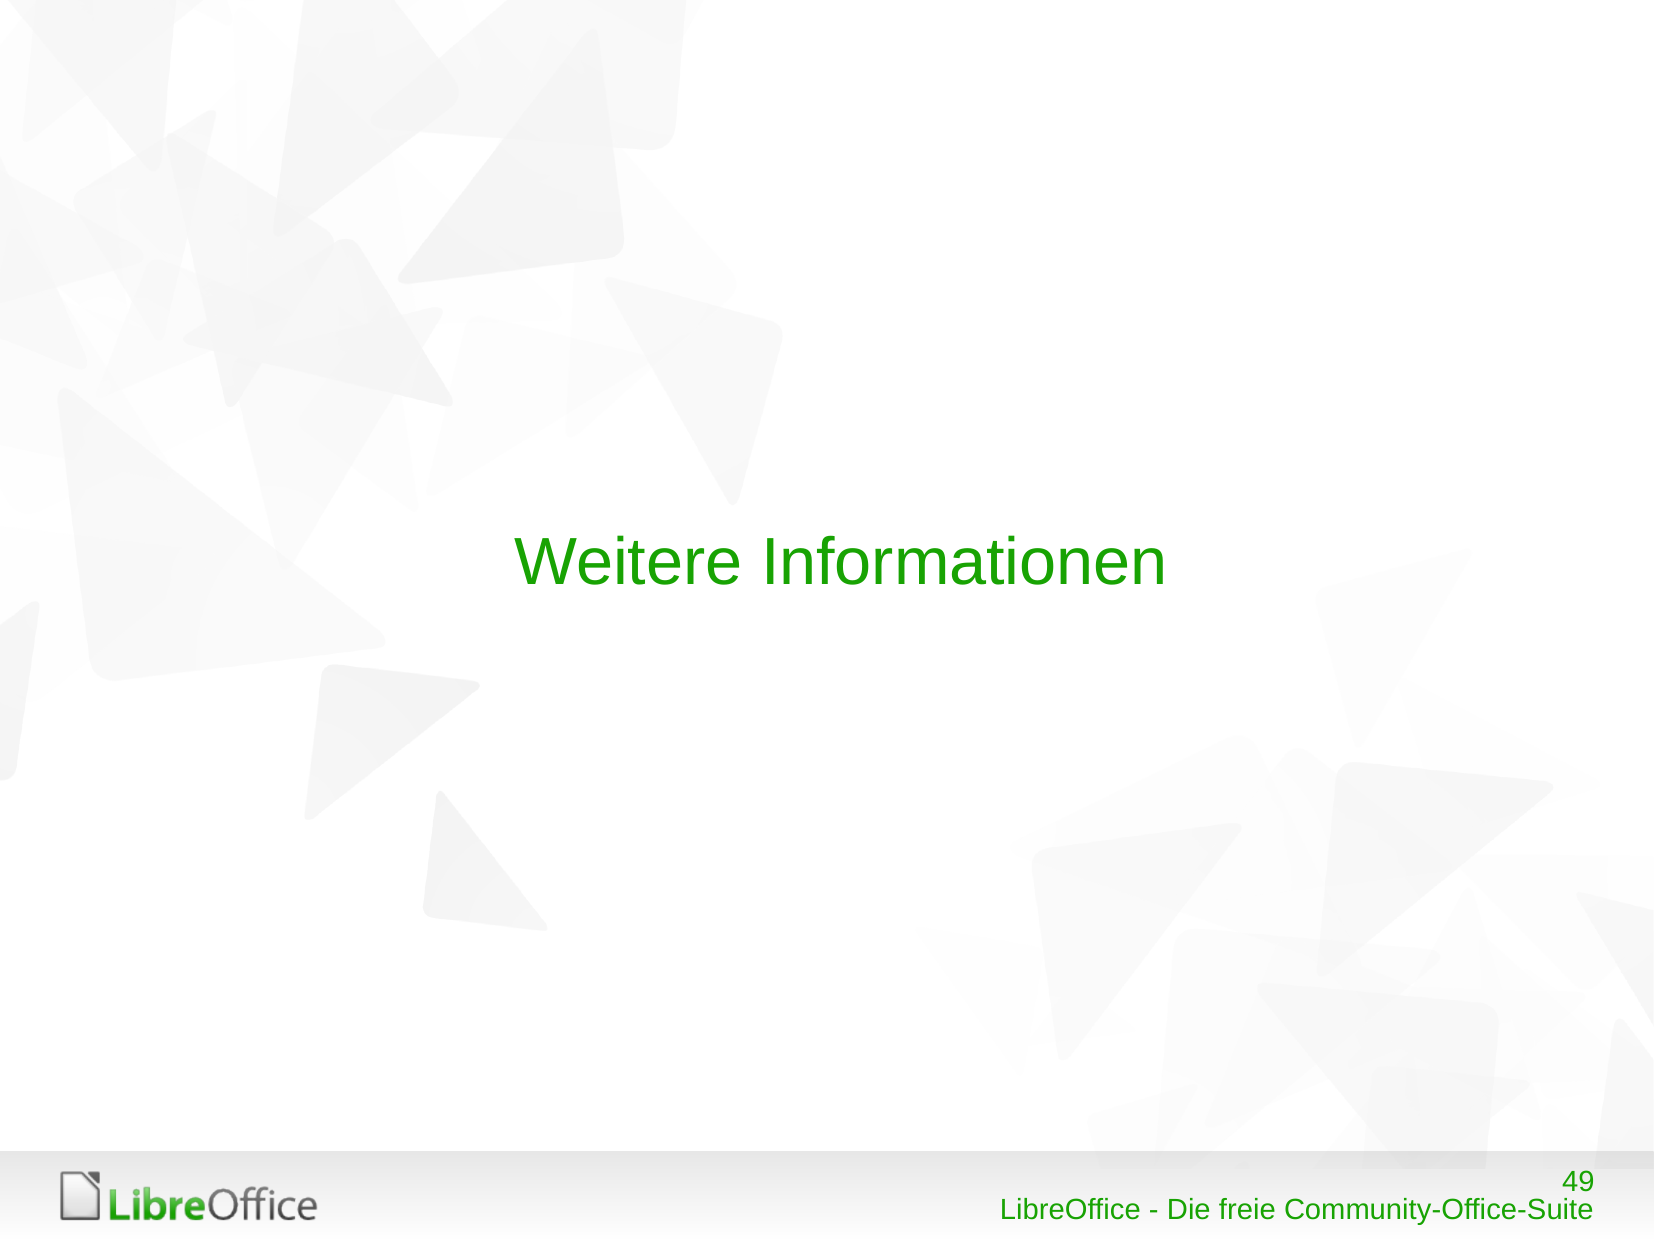

# Weitere Informationen
49
LibreOffice - Die freie Community-Office-Suite